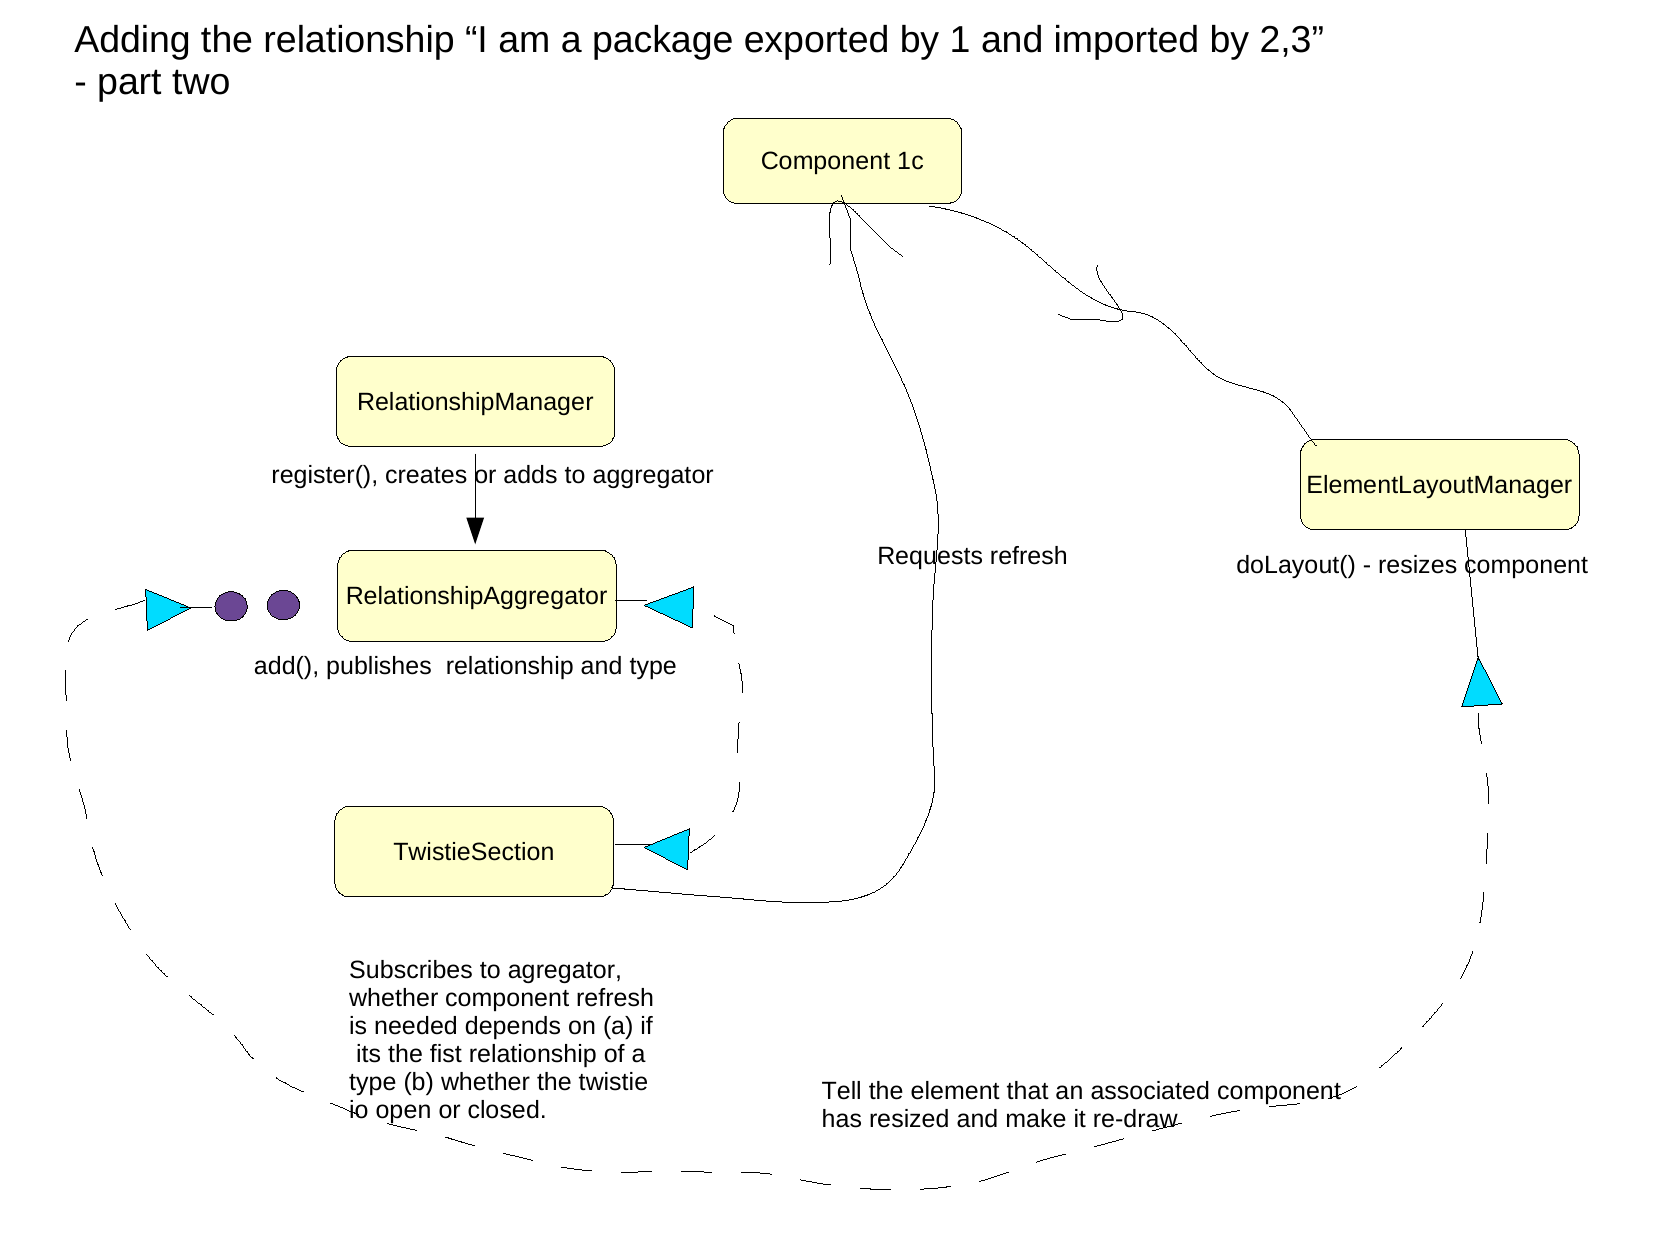

Adding the relationship “I am a package exported by 1 and imported by 2,3”
- part two
Component 1c
RelationshipManager
ElementLayoutManager
register(), creates or adds to aggregator
Requests refresh
RelationshipAggregator
doLayout() - resizes component
add(), publishes relationship and type
TwistieSection
Subscribes to agregator, whether component refresh is needed depends on (a) if its the fist relationship of a type (b) whether the twistie io open or closed.
Tell the element that an associated component
has resized and make it re-draw